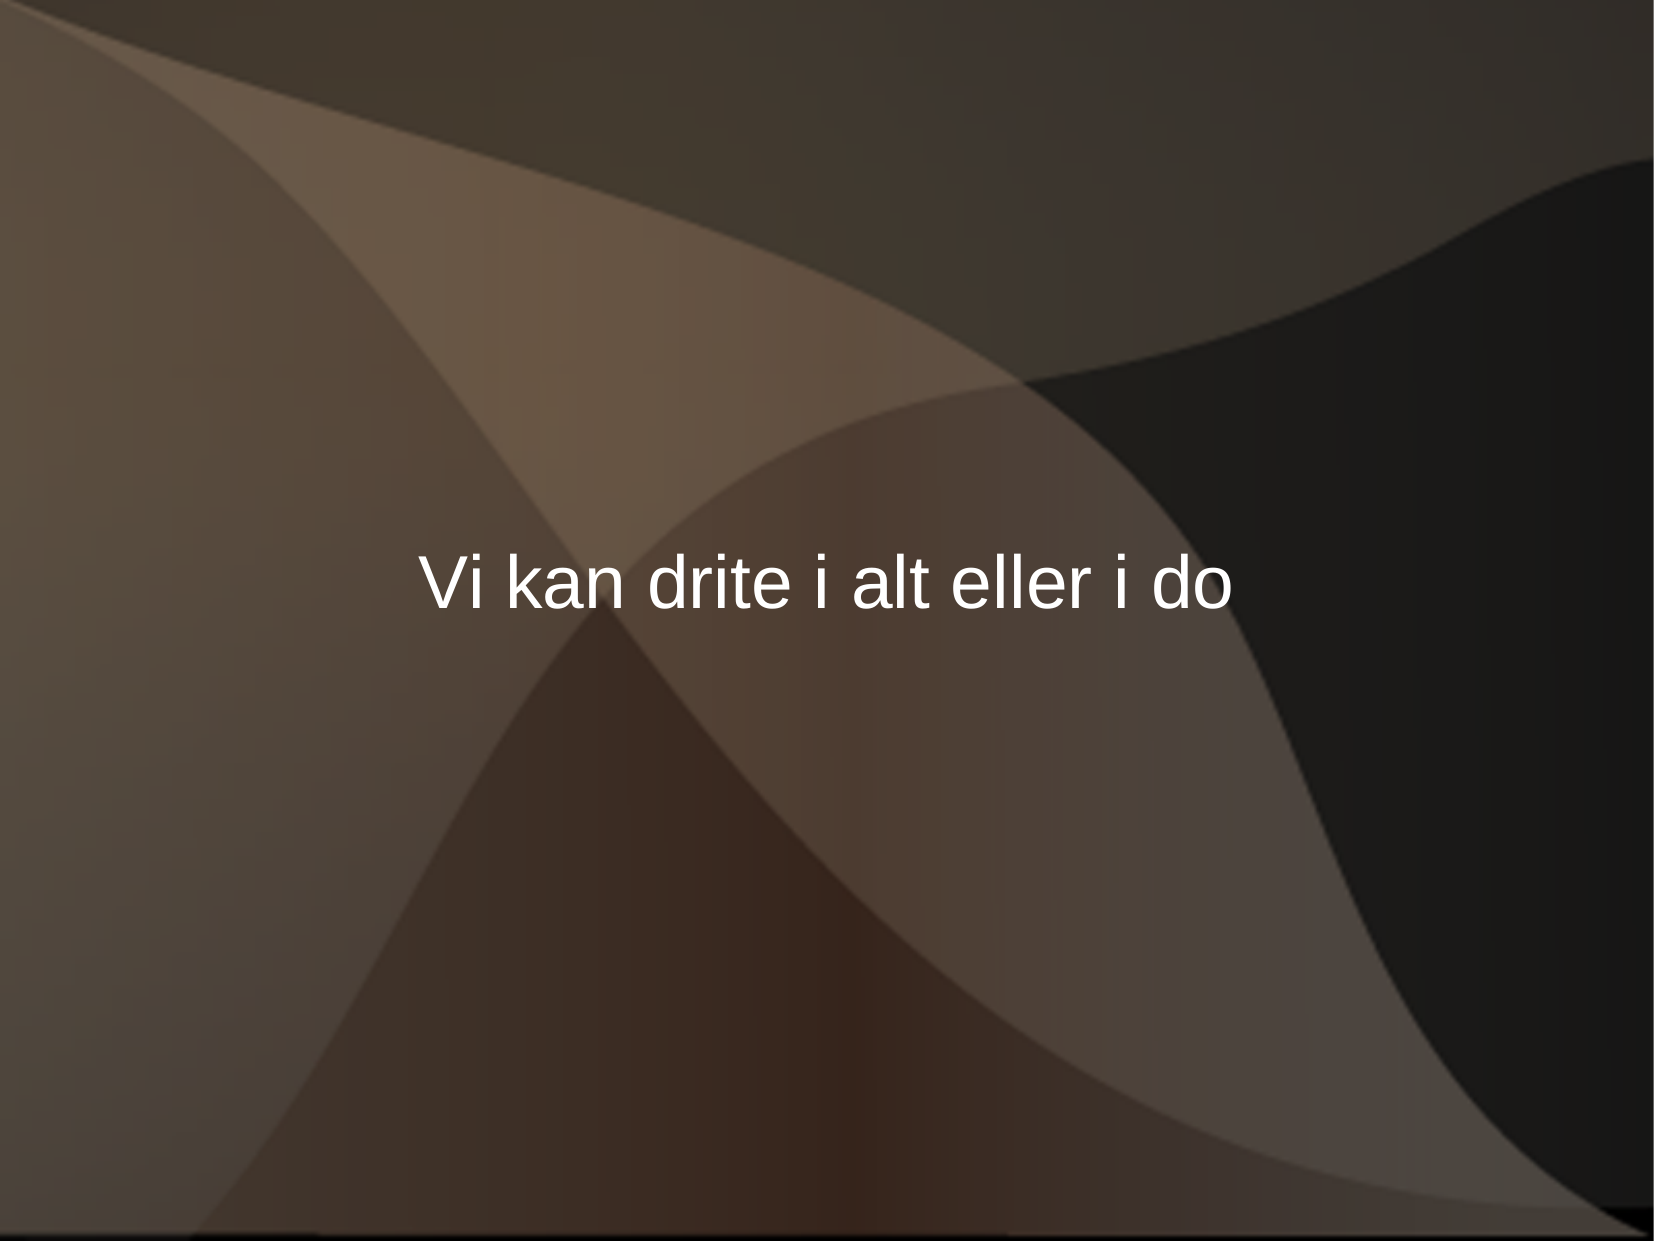

# Vi kan drite i alt eller i do